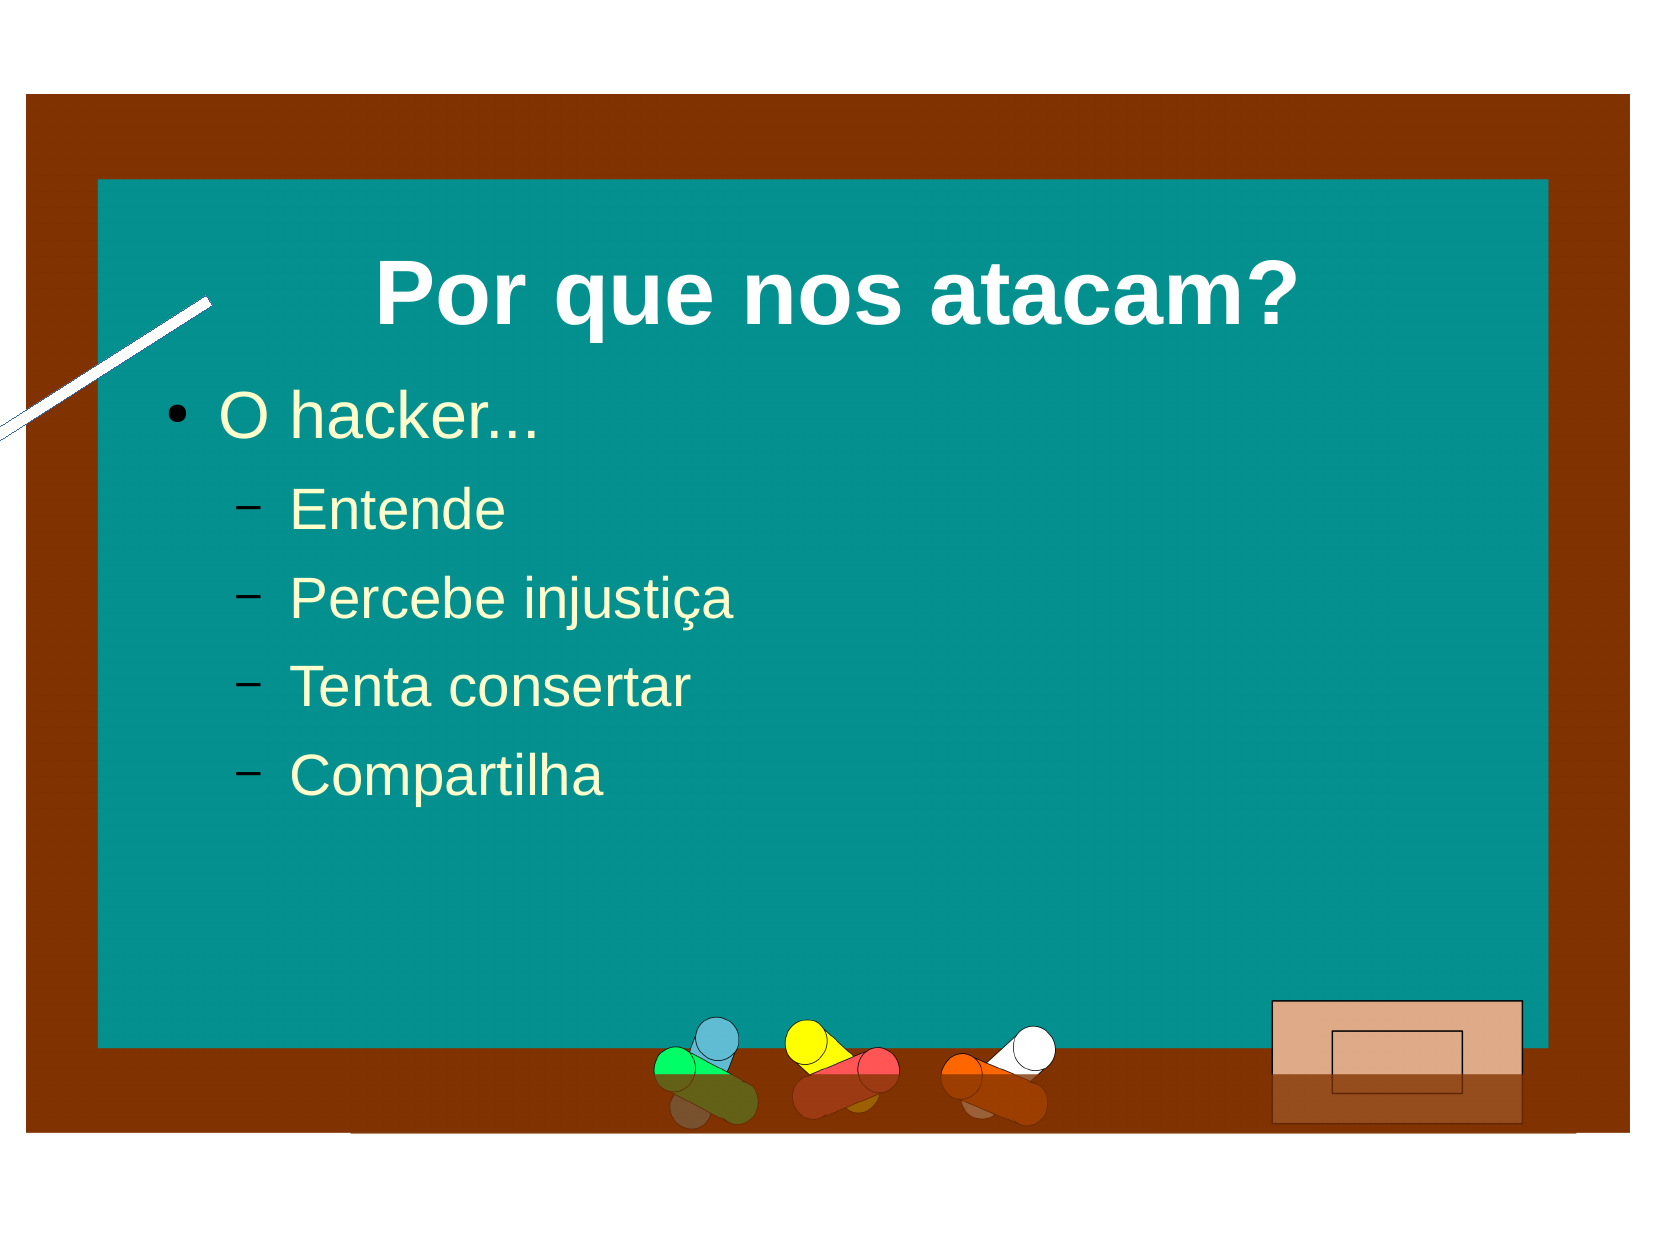

# Por que nos atacam?
O hacker...
Entende
Percebe injustiça
Tenta consertar
Compartilha